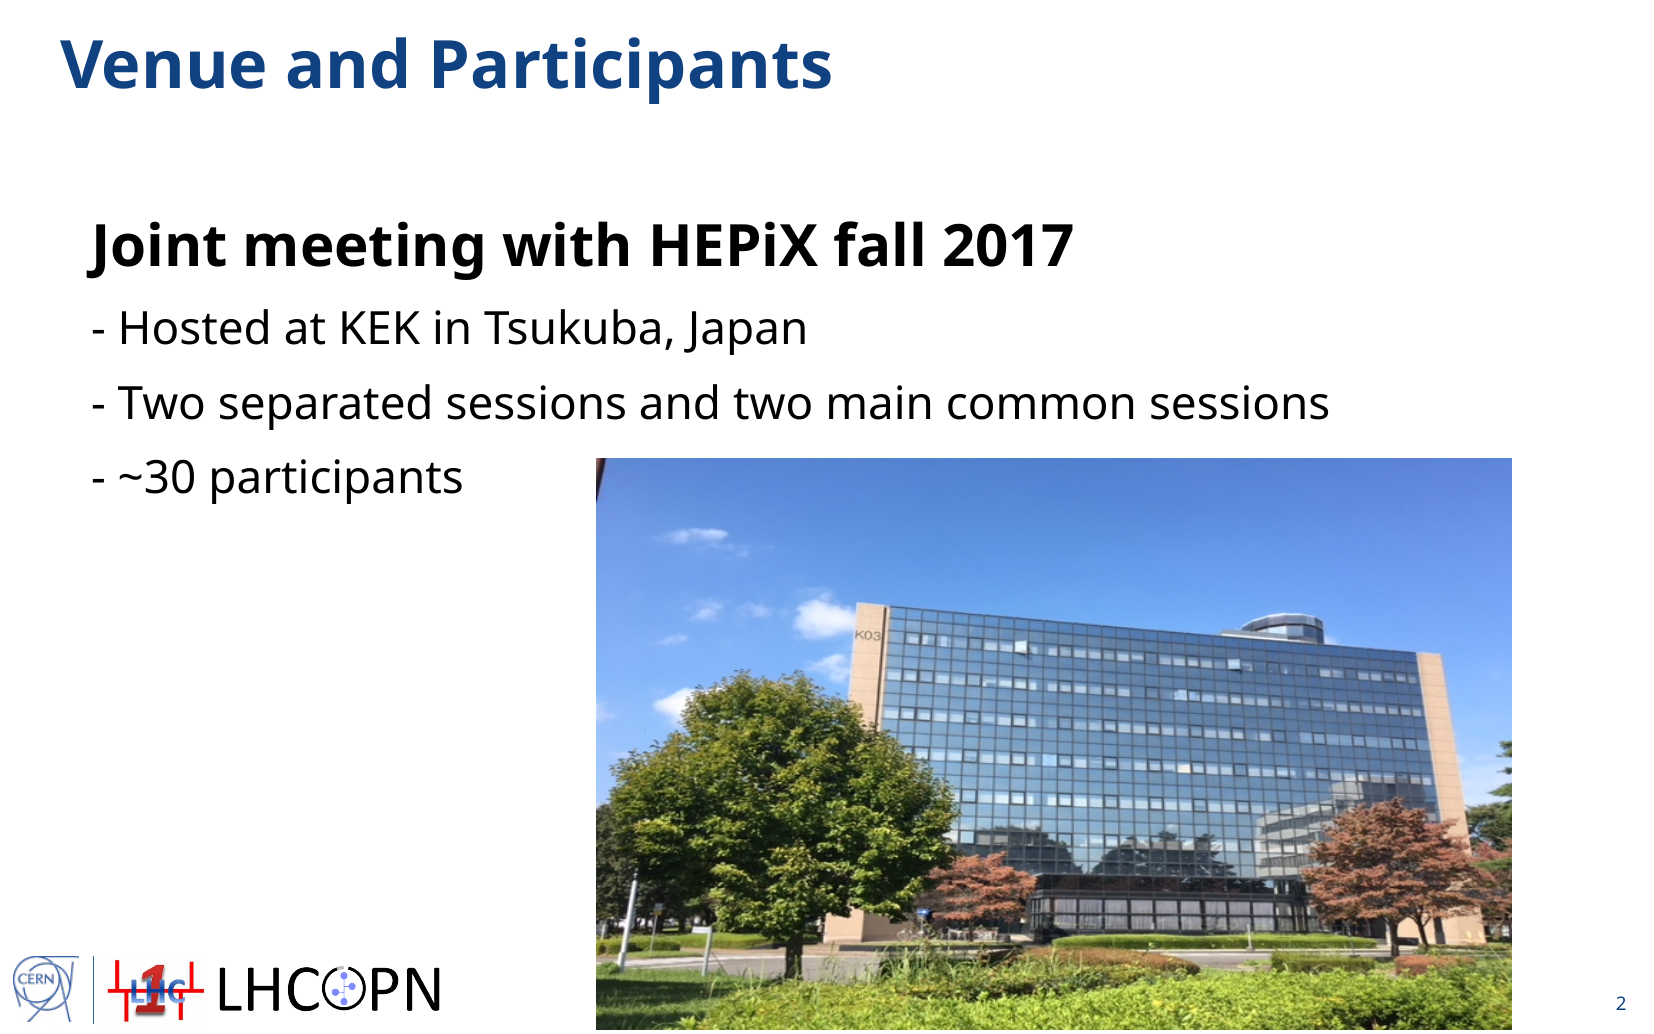

# Venue and Participants
Joint meeting with HEPiX fall 2017
- Hosted at KEK in Tsukuba, Japan
- Two separated sessions and two main common sessions
- ~30 participants